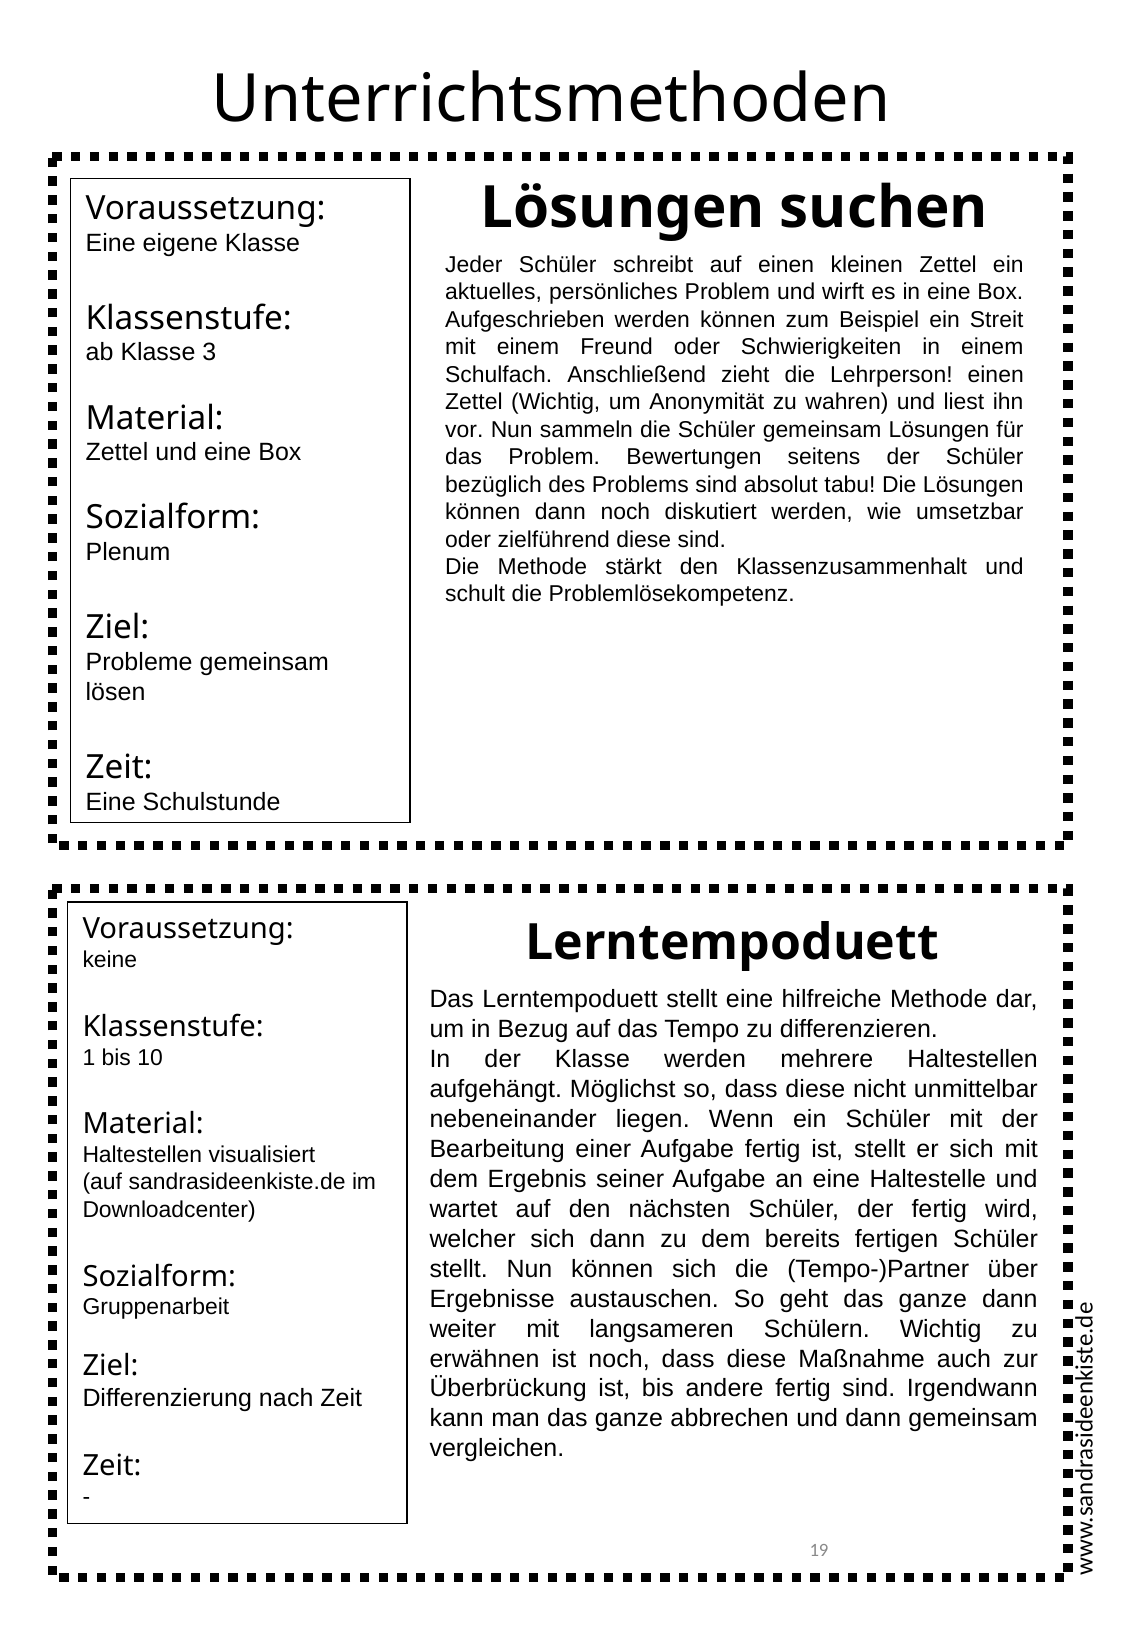

Unterrichtsmethoden
Lösungen suchen
Voraussetzung:
Eine eigene Klasse
Klassenstufe:
ab Klasse 3
Material:
Zettel und eine Box
Sozialform:
Plenum
Ziel:
Probleme gemeinsam lösen
Zeit:
Eine Schulstunde
Jeder Schüler schreibt auf einen kleinen Zettel ein aktuelles, persönliches Problem und wirft es in eine Box. Aufgeschrieben werden können zum Beispiel ein Streit mit einem Freund oder Schwierigkeiten in einem Schulfach. Anschließend zieht die Lehrperson! einen Zettel (Wichtig, um Anonymität zu wahren) und liest ihn vor. Nun sammeln die Schüler gemeinsam Lösungen für das Problem. Bewertungen seitens der Schüler bezüglich des Problems sind absolut tabu! Die Lösungen können dann noch diskutiert werden, wie umsetzbar oder zielführend diese sind.
Die Methode stärkt den Klassenzusammenhalt und schult die Problemlösekompetenz.
Voraussetzung:
keine
Klassenstufe:
1 bis 10
Material:
Haltestellen visualisiert
(auf sandrasideenkiste.de im Downloadcenter)
Sozialform:
Gruppenarbeit
Ziel:
Differenzierung nach Zeit
Zeit:
-
Lerntempoduett
Das Lerntempoduett stellt eine hilfreiche Methode dar, um in Bezug auf das Tempo zu differenzieren.
In der Klasse werden mehrere Haltestellen aufgehängt. Möglichst so, dass diese nicht unmittelbar nebeneinander liegen. Wenn ein Schüler mit der Bearbeitung einer Aufgabe fertig ist, stellt er sich mit dem Ergebnis seiner Aufgabe an eine Haltestelle und wartet auf den nächsten Schüler, der fertig wird, welcher sich dann zu dem bereits fertigen Schüler stellt. Nun können sich die (Tempo-)Partner über Ergebnisse austauschen. So geht das ganze dann weiter mit langsameren Schülern. Wichtig zu erwähnen ist noch, dass diese Maßnahme auch zur Überbrückung ist, bis andere fertig sind. Irgendwann kann man das ganze abbrechen und dann gemeinsam vergleichen.
www.sandrasideenkiste.de